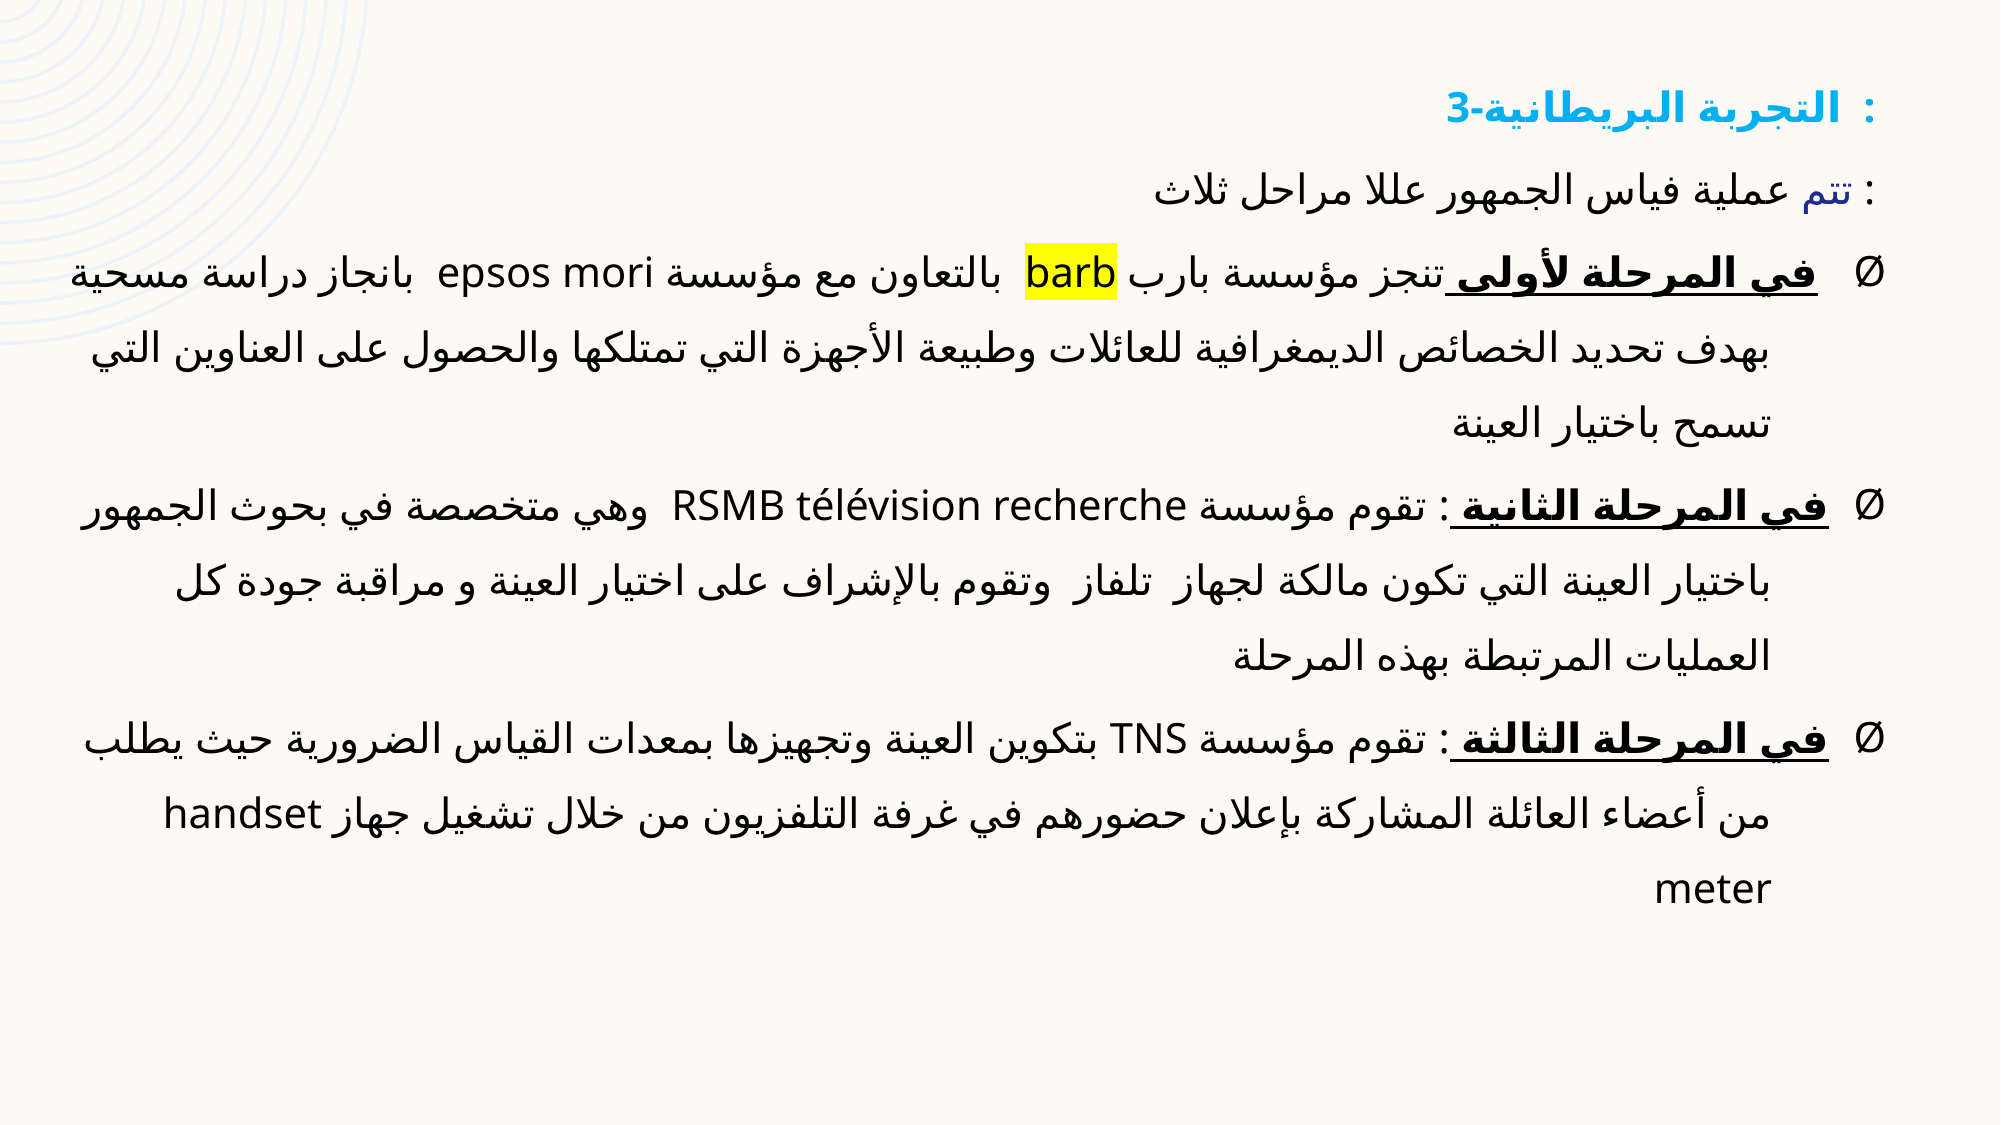

# 3-التجربة البريطانية :
تتم عملية فياس الجمهور عللا مراحل ثلاث :
 في المرحلة لأولى تنجز مؤسسة بارب barb بالتعاون مع مؤسسة epsos mori بانجاز دراسة مسحية بهدف تحديد الخصائص الديمغرافية للعائلات وطبيعة الأجهزة التي تمتلكها والحصول على العناوين التي تسمح باختيار العينة
في المرحلة الثانية : تقوم مؤسسة RSMB télévision recherche وهي متخصصة في بحوث الجمهور باختيار العينة التي تكون مالكة لجهاز تلفاز وتقوم بالإشراف على اختيار العينة و مراقبة جودة كل العمليات المرتبطة بهذه المرحلة
في المرحلة الثالثة : تقوم مؤسسة TNS بتكوين العينة وتجهيزها بمعدات القياس الضرورية حيث يطلب من أعضاء العائلة المشاركة بإعلان حضورهم في غرفة التلفزيون من خلال تشغيل جهاز handset meter